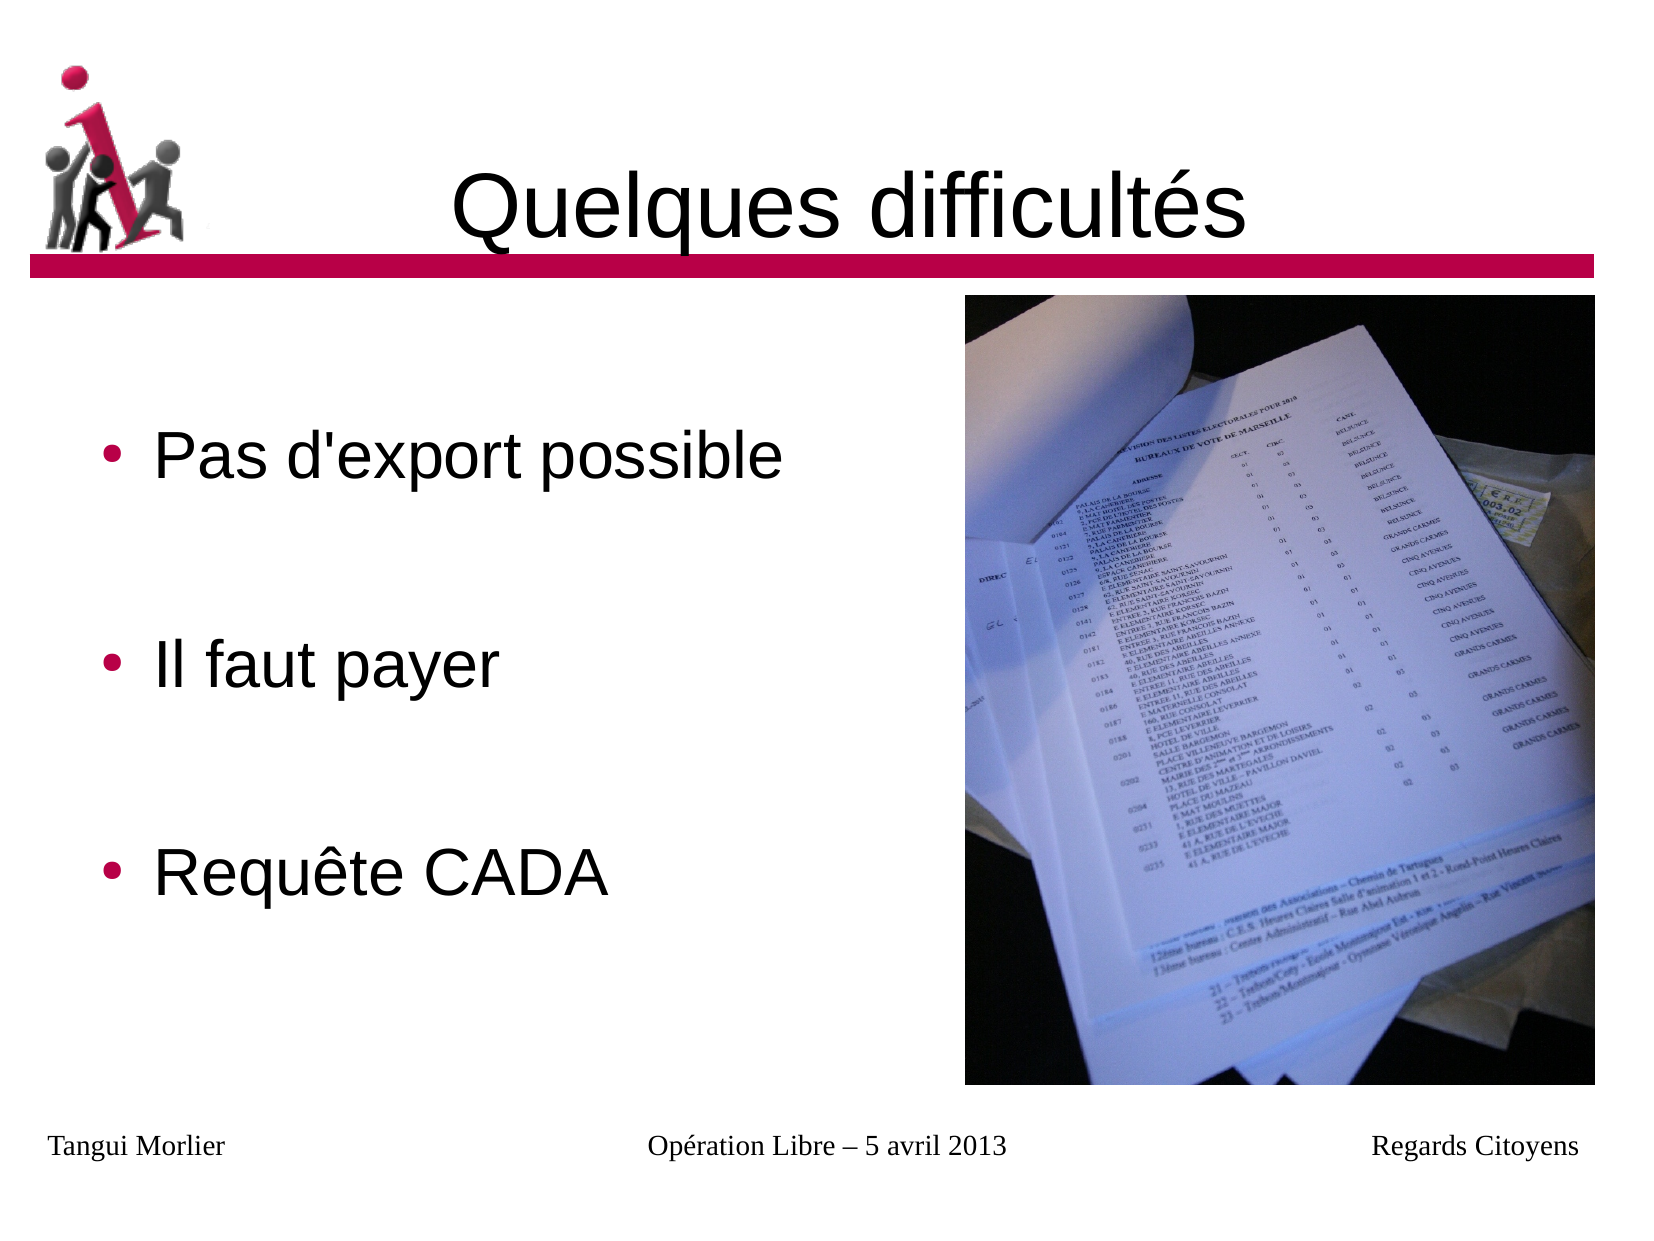

# Quelques difficultés
Pas d'export possible
Il faut payer
Requête CADA
Tangui Morlier - Opération Libre - 5 avril 2013